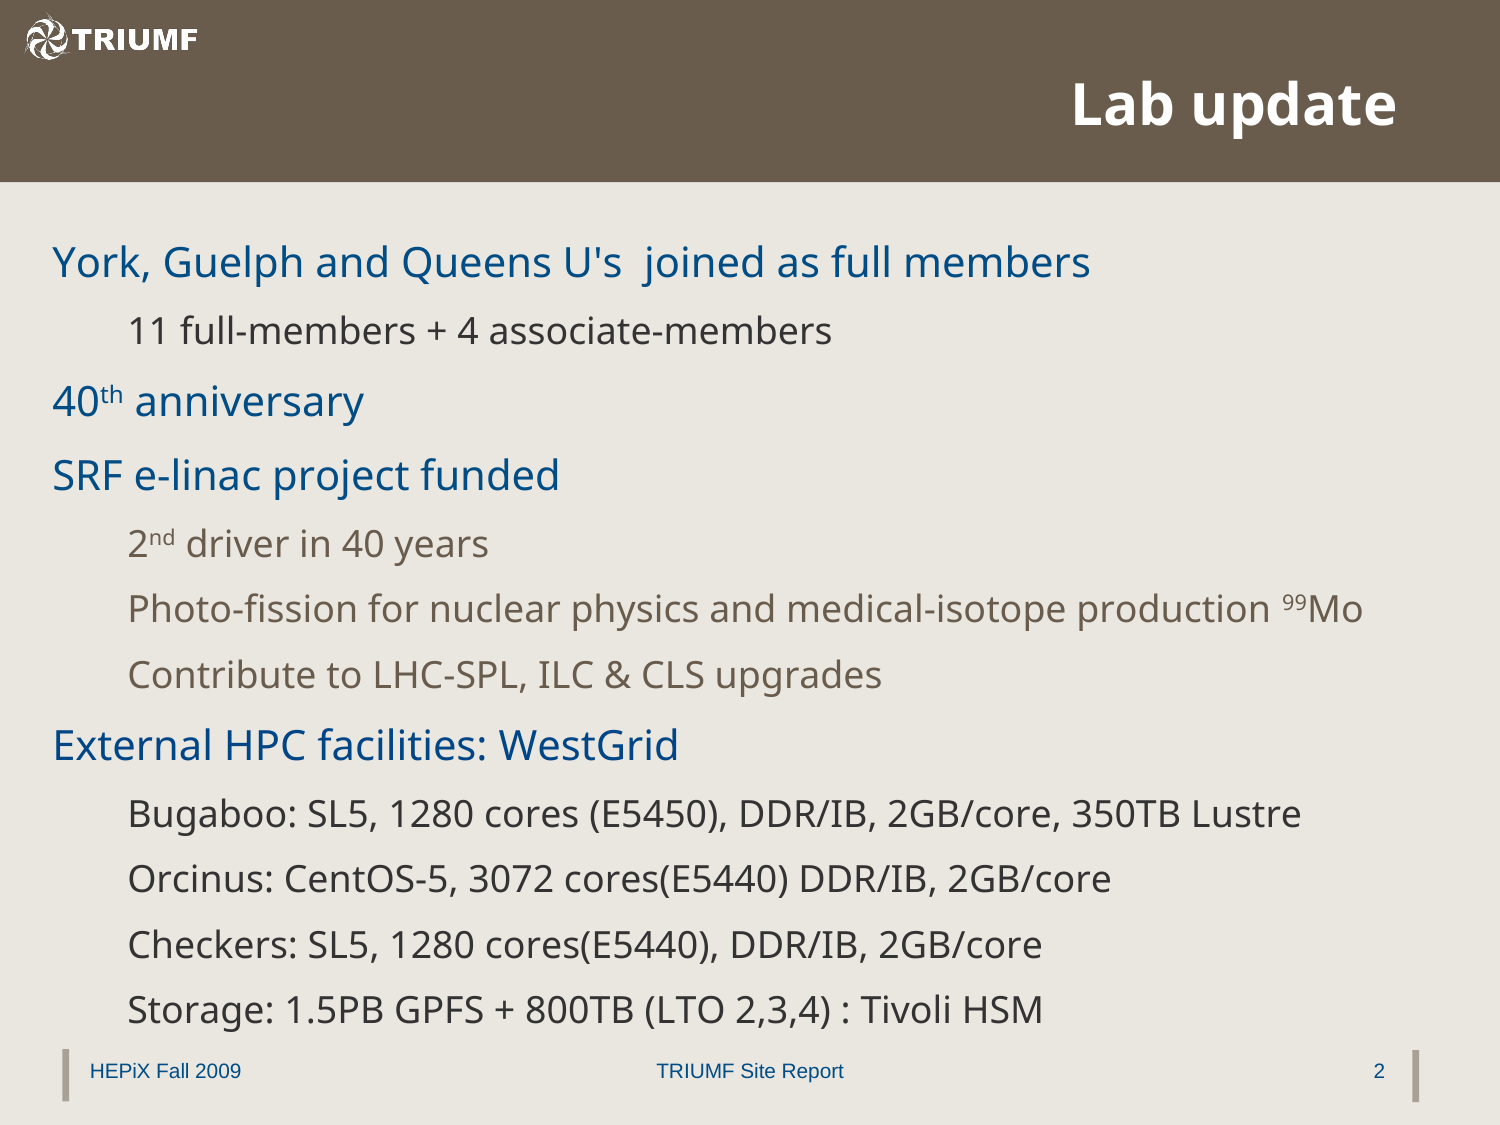

Lab update
# York, Guelph and Queens U's joined as full members
11 full-members + 4 associate-members
40th anniversary
SRF e-linac project funded
2nd driver in 40 years
Photo-fission for nuclear physics and medical-isotope production 99Mo
Contribute to LHC-SPL, ILC & CLS upgrades
External HPC facilities: WestGrid
Bugaboo: SL5, 1280 cores (E5450), DDR/IB, 2GB/core, 350TB Lustre
Orcinus: CentOS-5, 3072 cores(E5440) DDR/IB, 2GB/core
Checkers: SL5, 1280 cores(E5440), DDR/IB, 2GB/core
Storage: 1.5PB GPFS + 800TB (LTO 2,3,4) : Tivoli HSM
HEPiX Fall 2009
TRIUMF Site Report